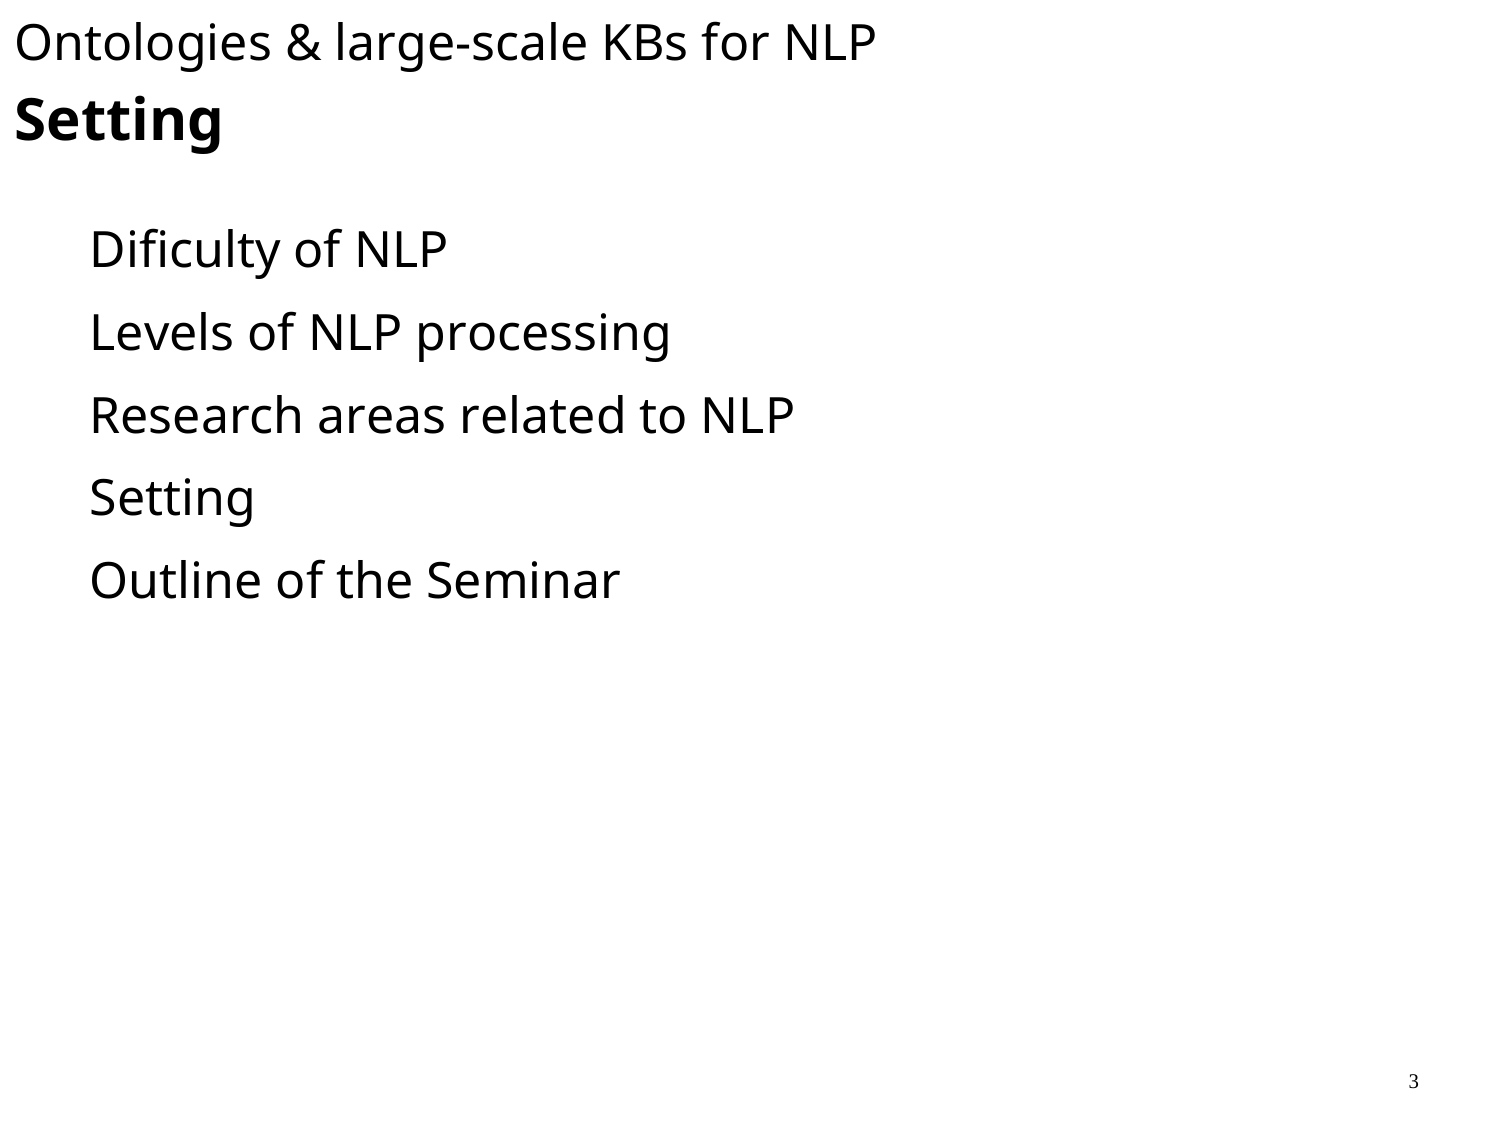

Ontologies & large-scale KBs for NLP
Setting
# Dificulty of NLP
Levels of NLP processing
Research areas related to NLP
Setting
Outline of the Seminar
3